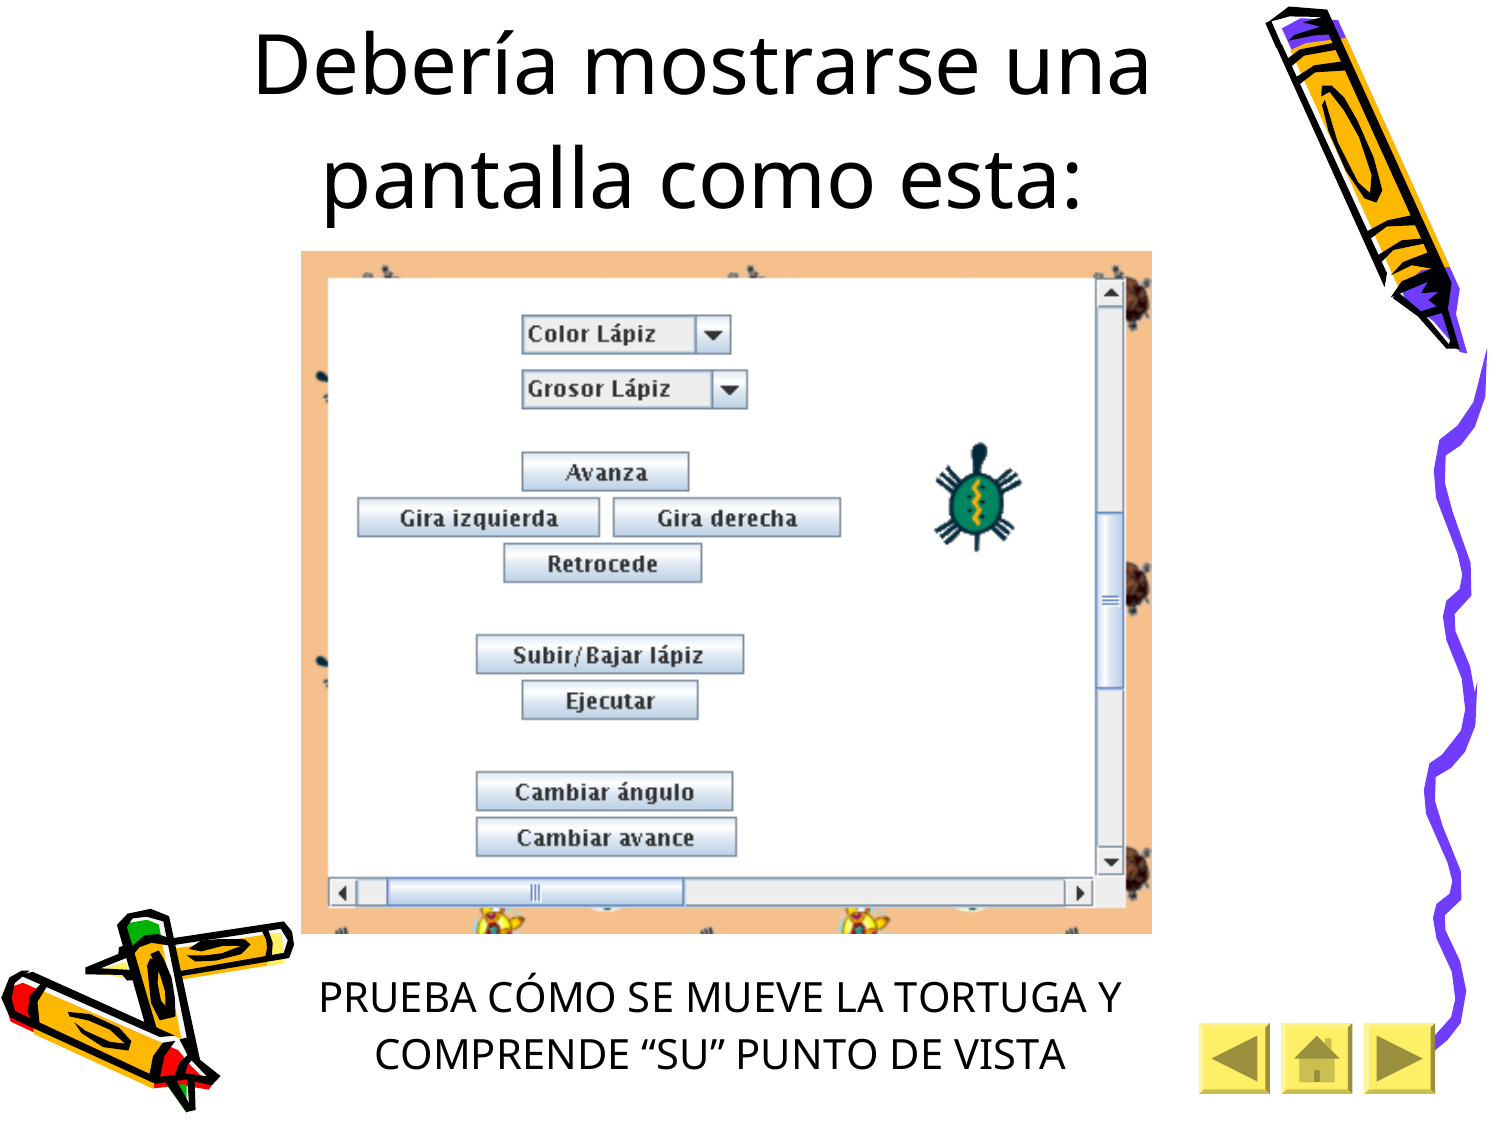

# Debería mostrarse una pantalla como esta:
PRUEBA CÓMO SE MUEVE LA TORTUGA Y COMPRENDE “SU” PUNTO DE VISTA